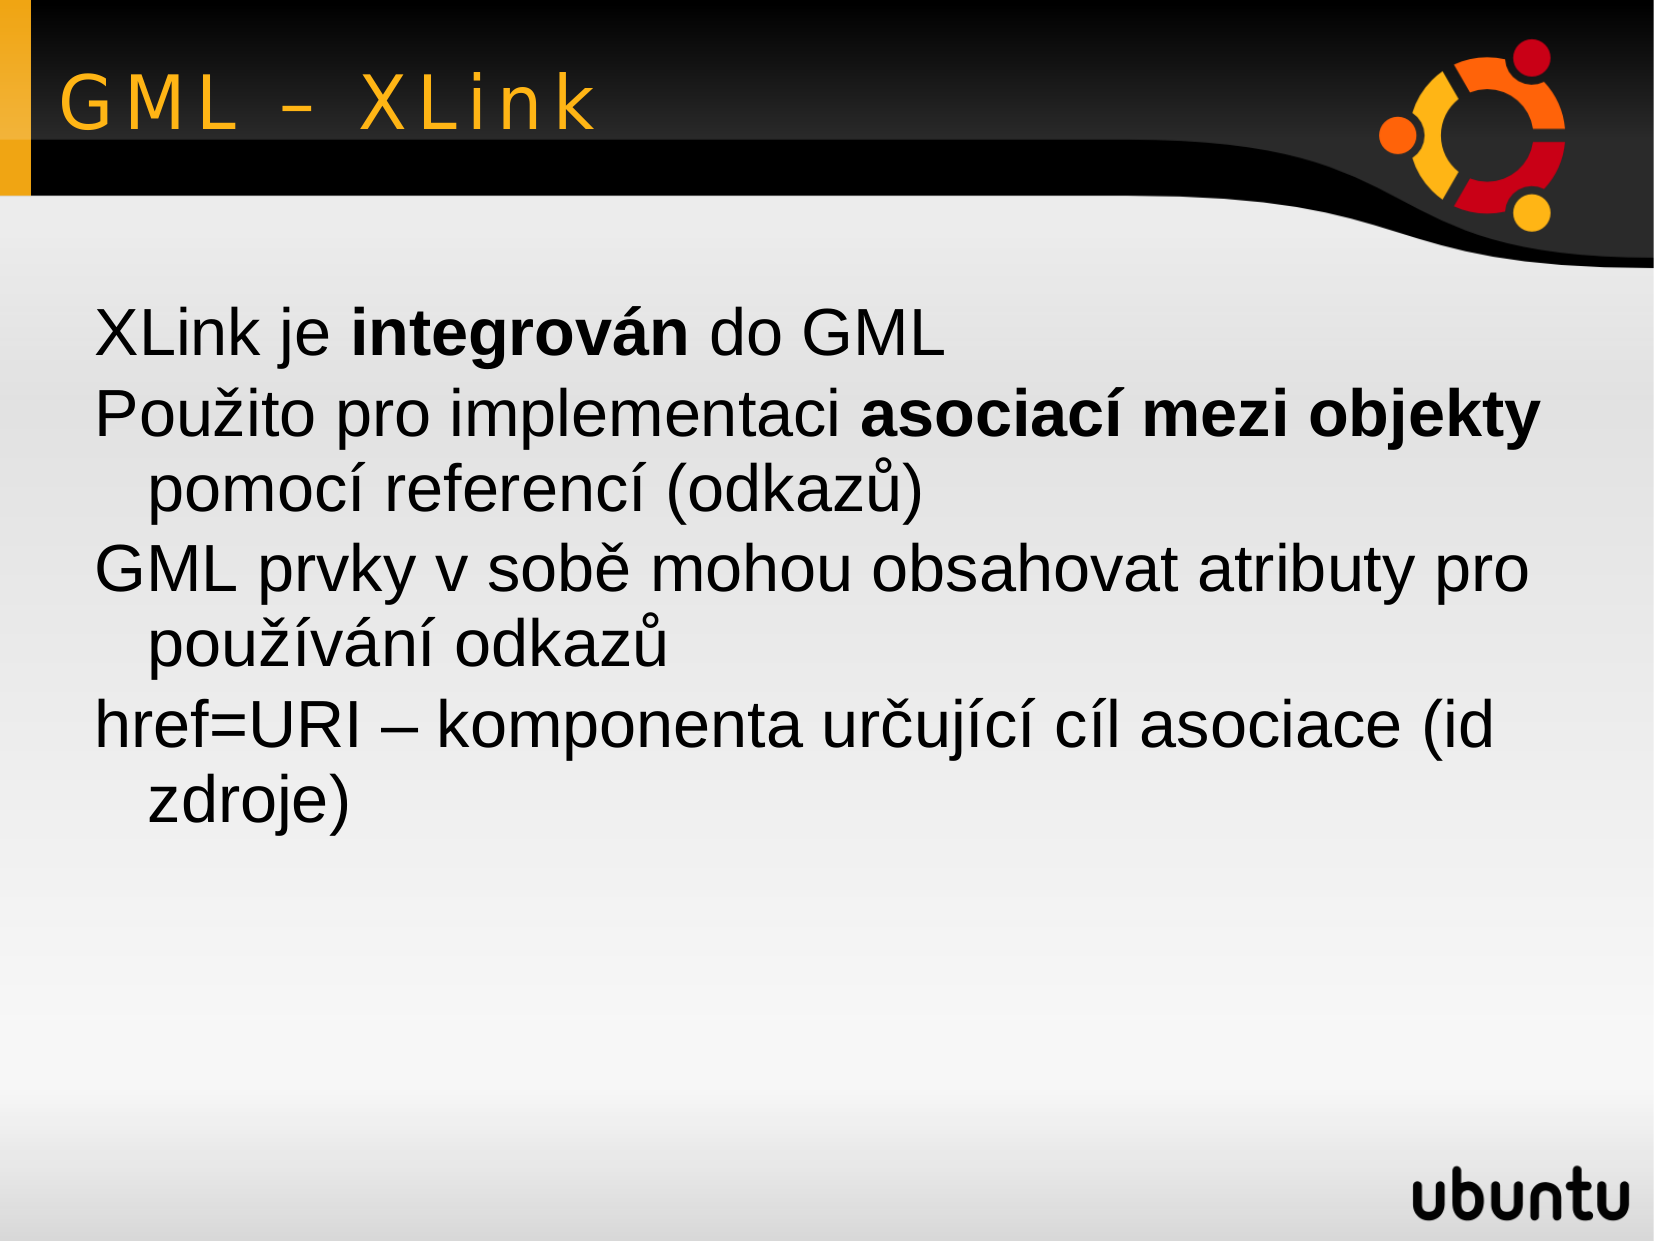

# GML – XLink
XLink je integrován do GML
Použito pro implementaci asociací mezi objekty pomocí referencí (odkazů)
GML prvky v sobě mohou obsahovat atributy pro používání odkazů
href=URI – komponenta určující cíl asociace (id zdroje)